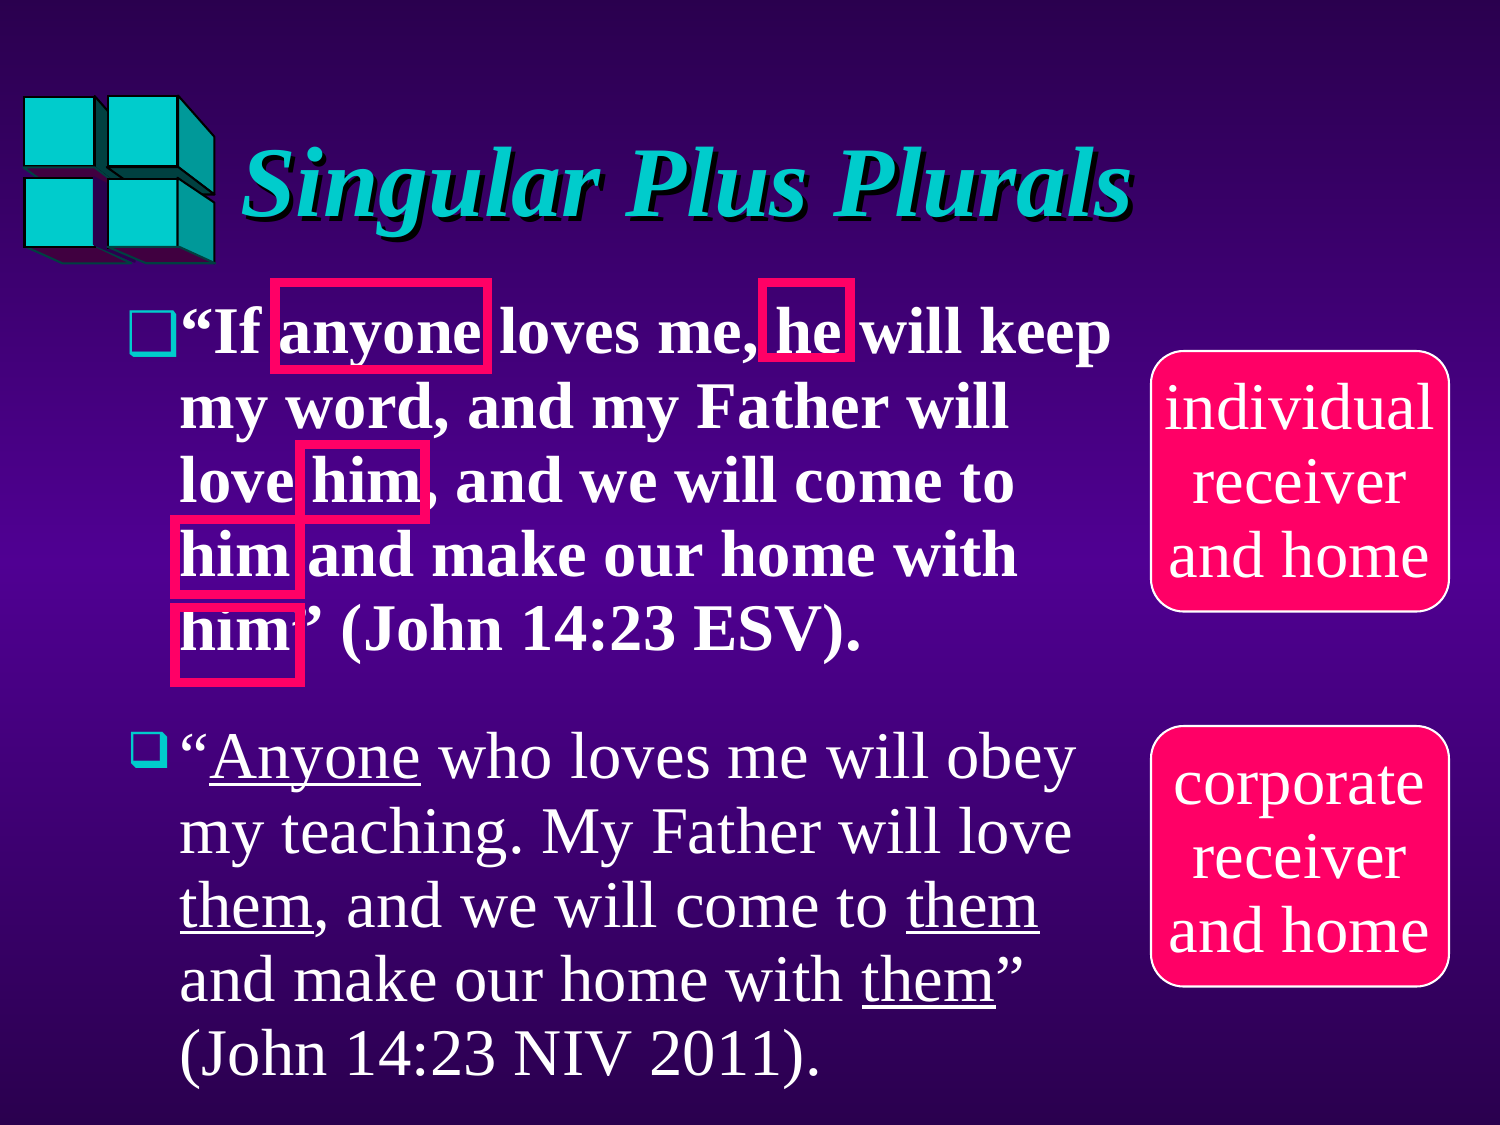

# Singular Plus Plurals
“If anyone loves me, he will keep my word, and my Father will love him, and we will come to him and make our home with him” (John 14:23 ESV).
individual
receiver
and home
“Anyone who loves me will obey my teaching. My Father will love them, and we will come to them and make our home with them” (John 14:23 NIV 2011).
corporate
receiver
and home